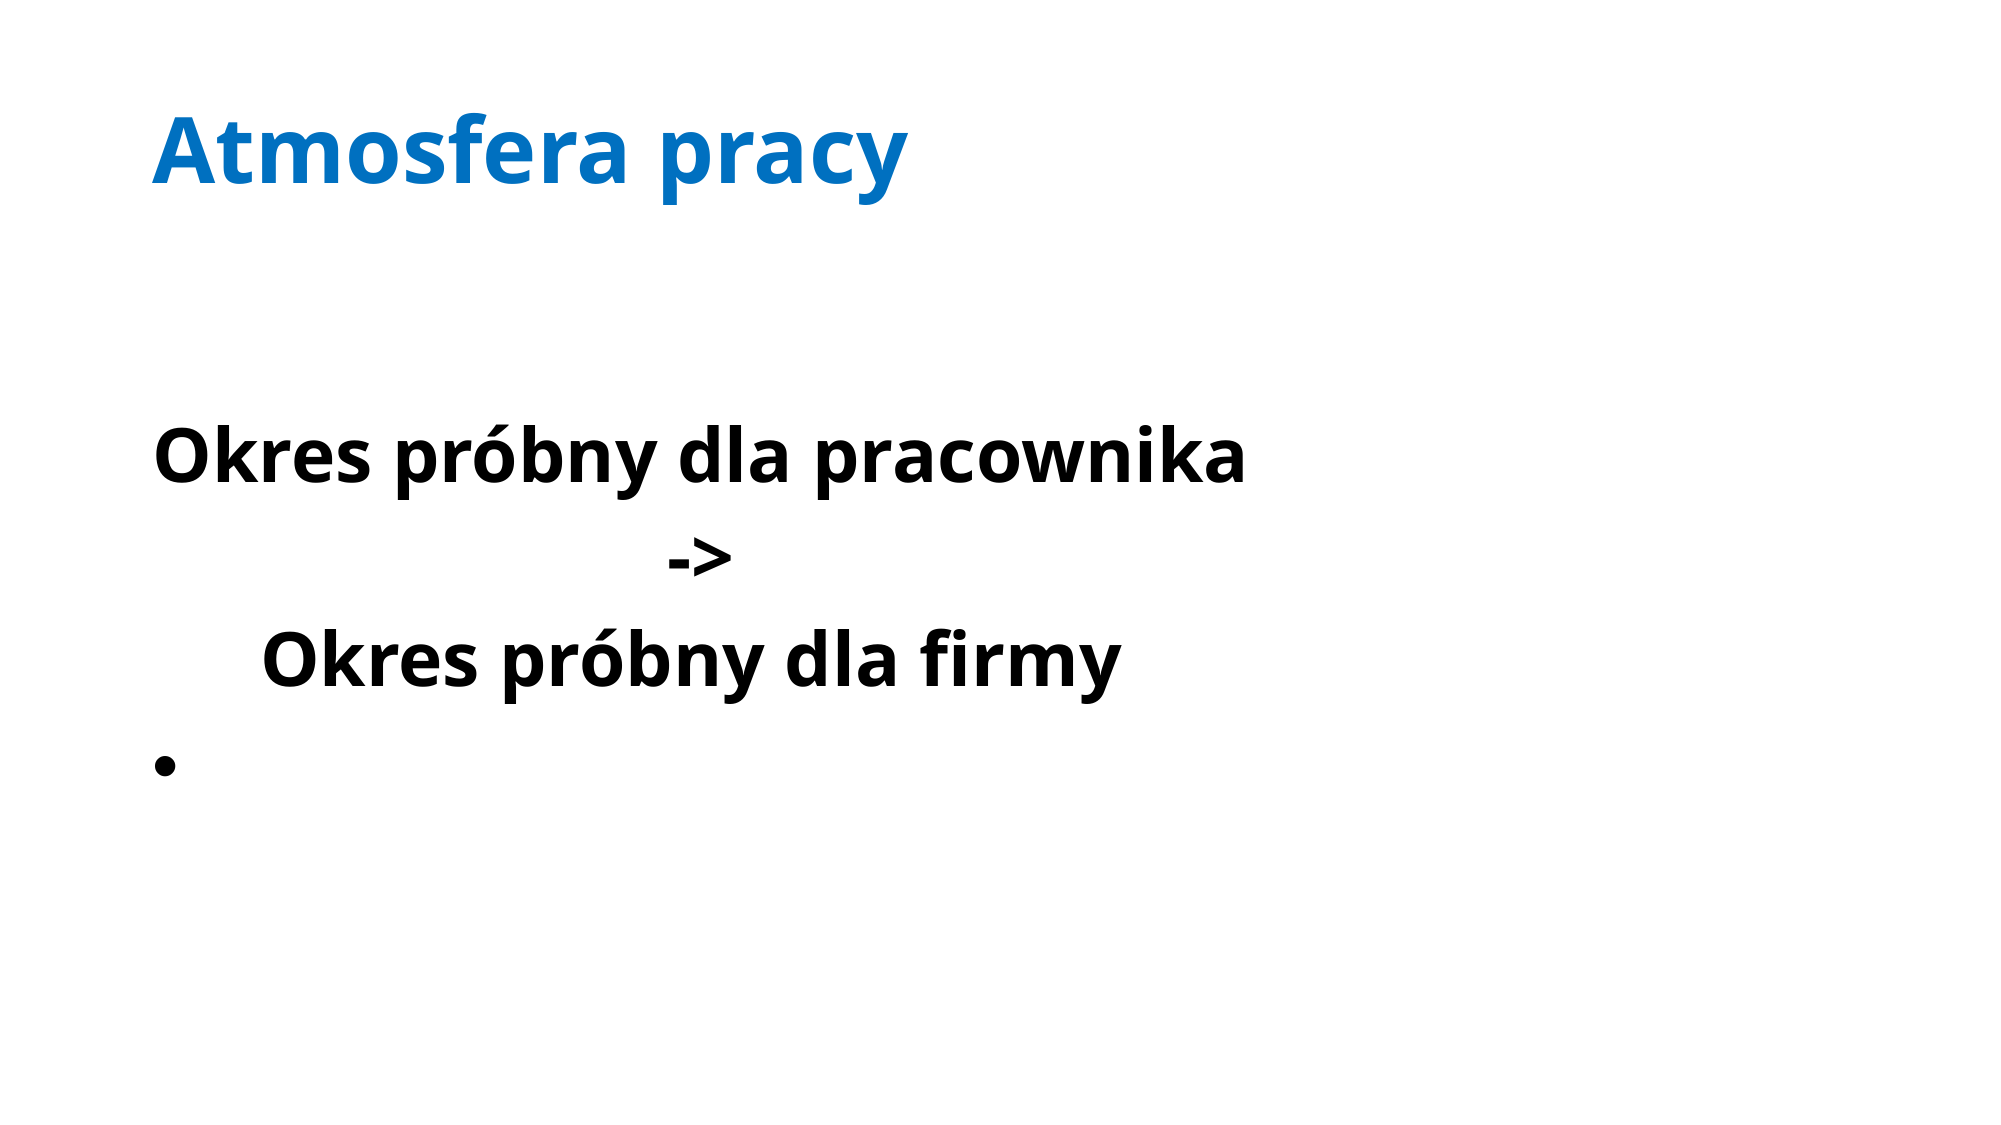

# Atmosfera pracy
Okres próbny dla pracownika
 ->
Okres próbny dla firmy